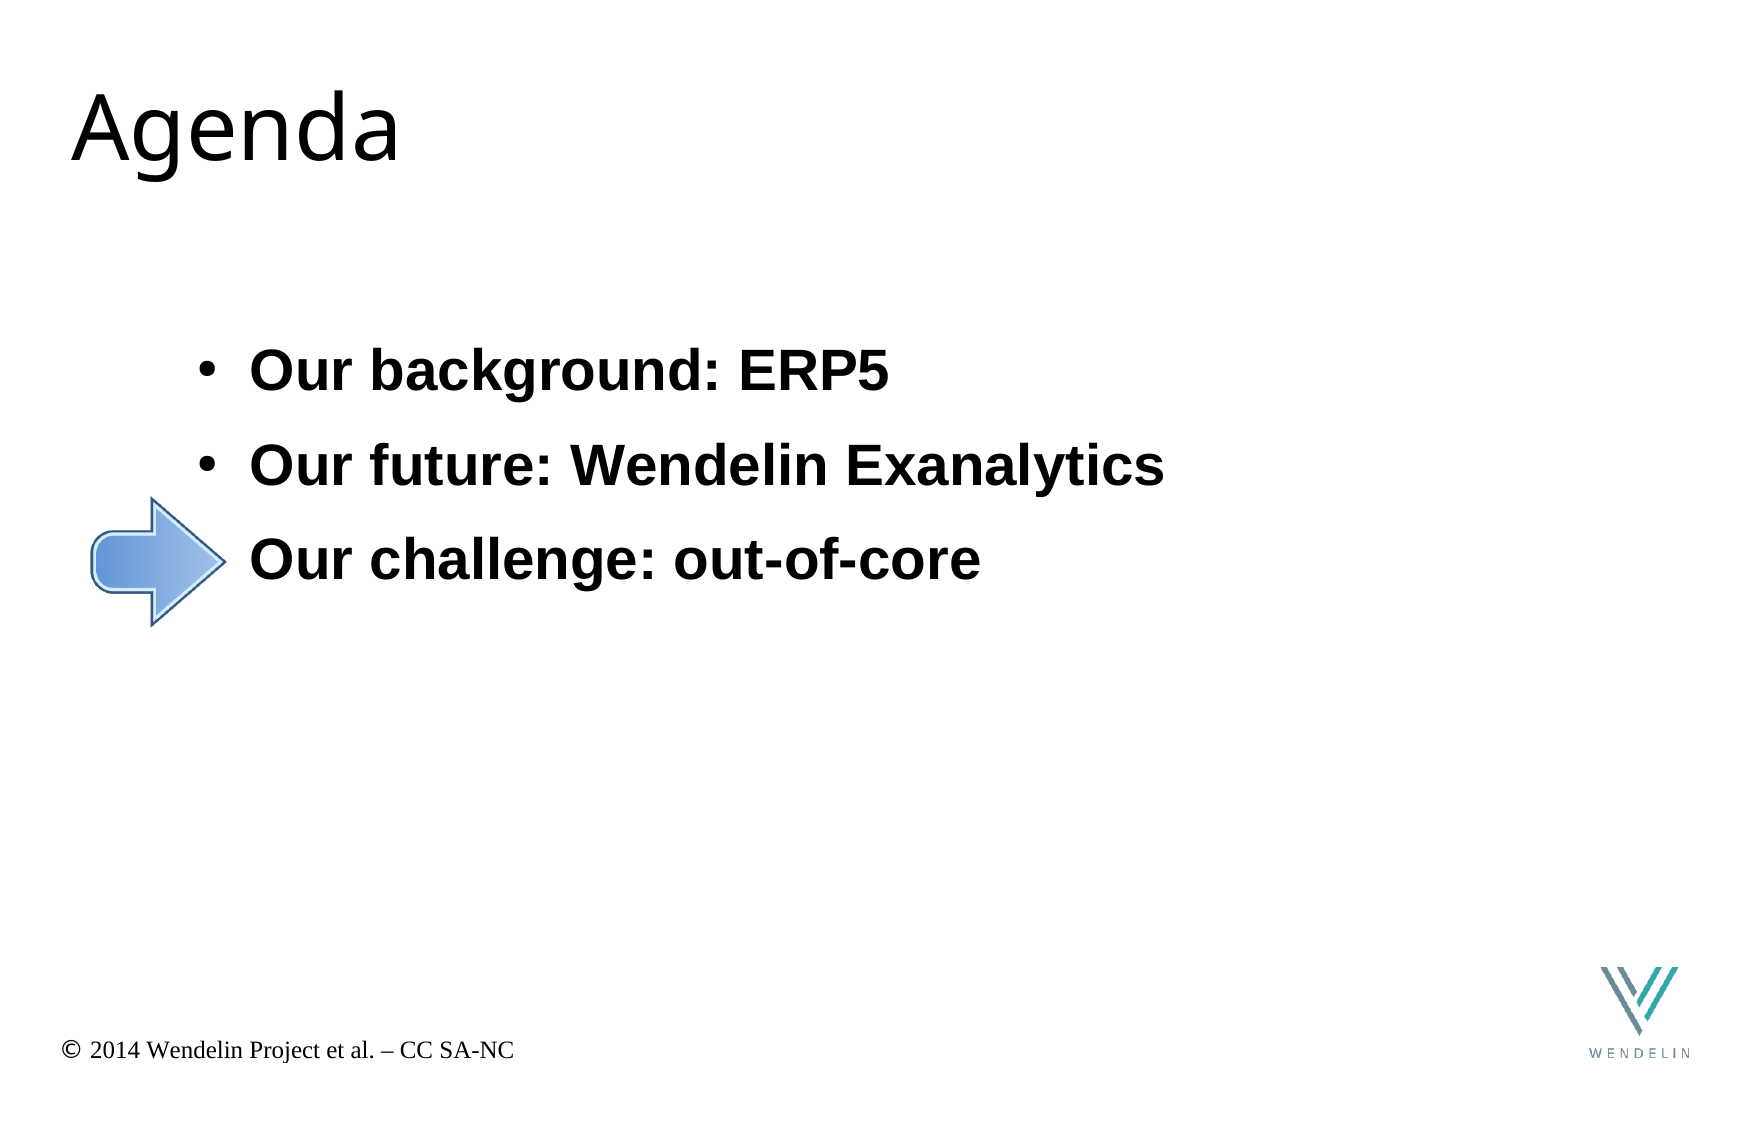

# Agenda
Our background: ERP5
Our future: Wendelin Exanalytics
Our challenge: out-of-core